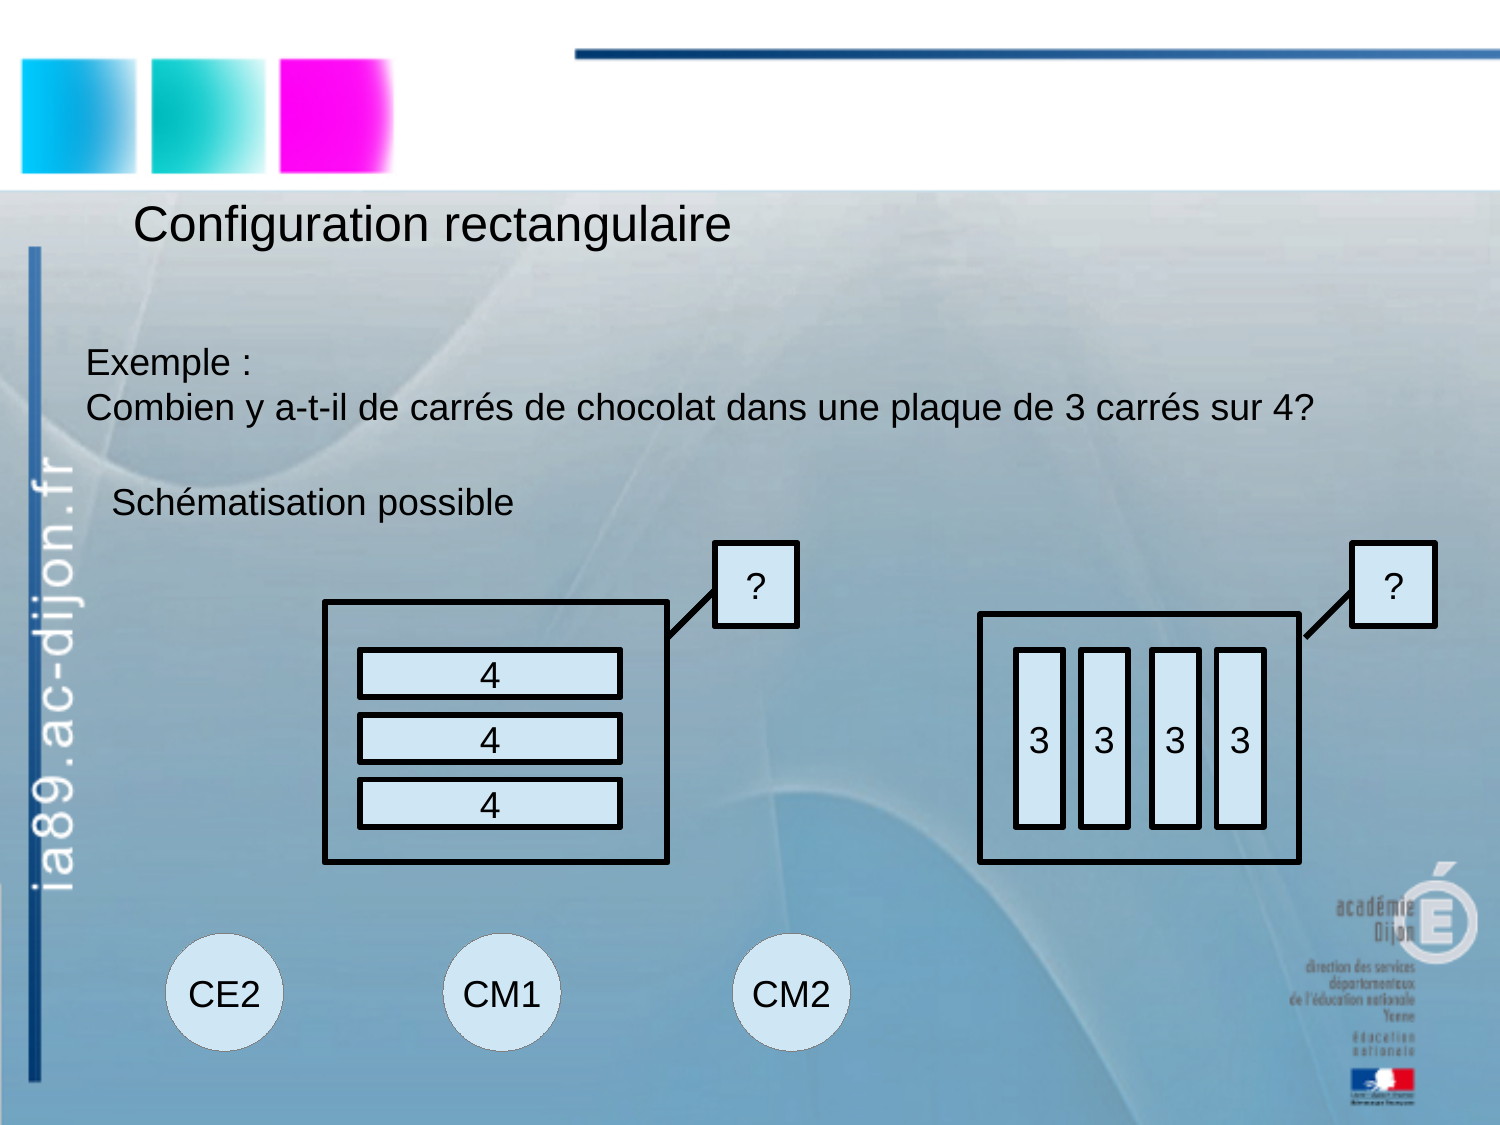

Configuration rectangulaire
Exemple :
Combien y a-t-il de carrés de chocolat dans une plaque de 3 carrés sur 4?
Schématisation possible
?
?
?
4
4
3
3
3
3
3
4
4
4
4
CE2
CM1
CM2